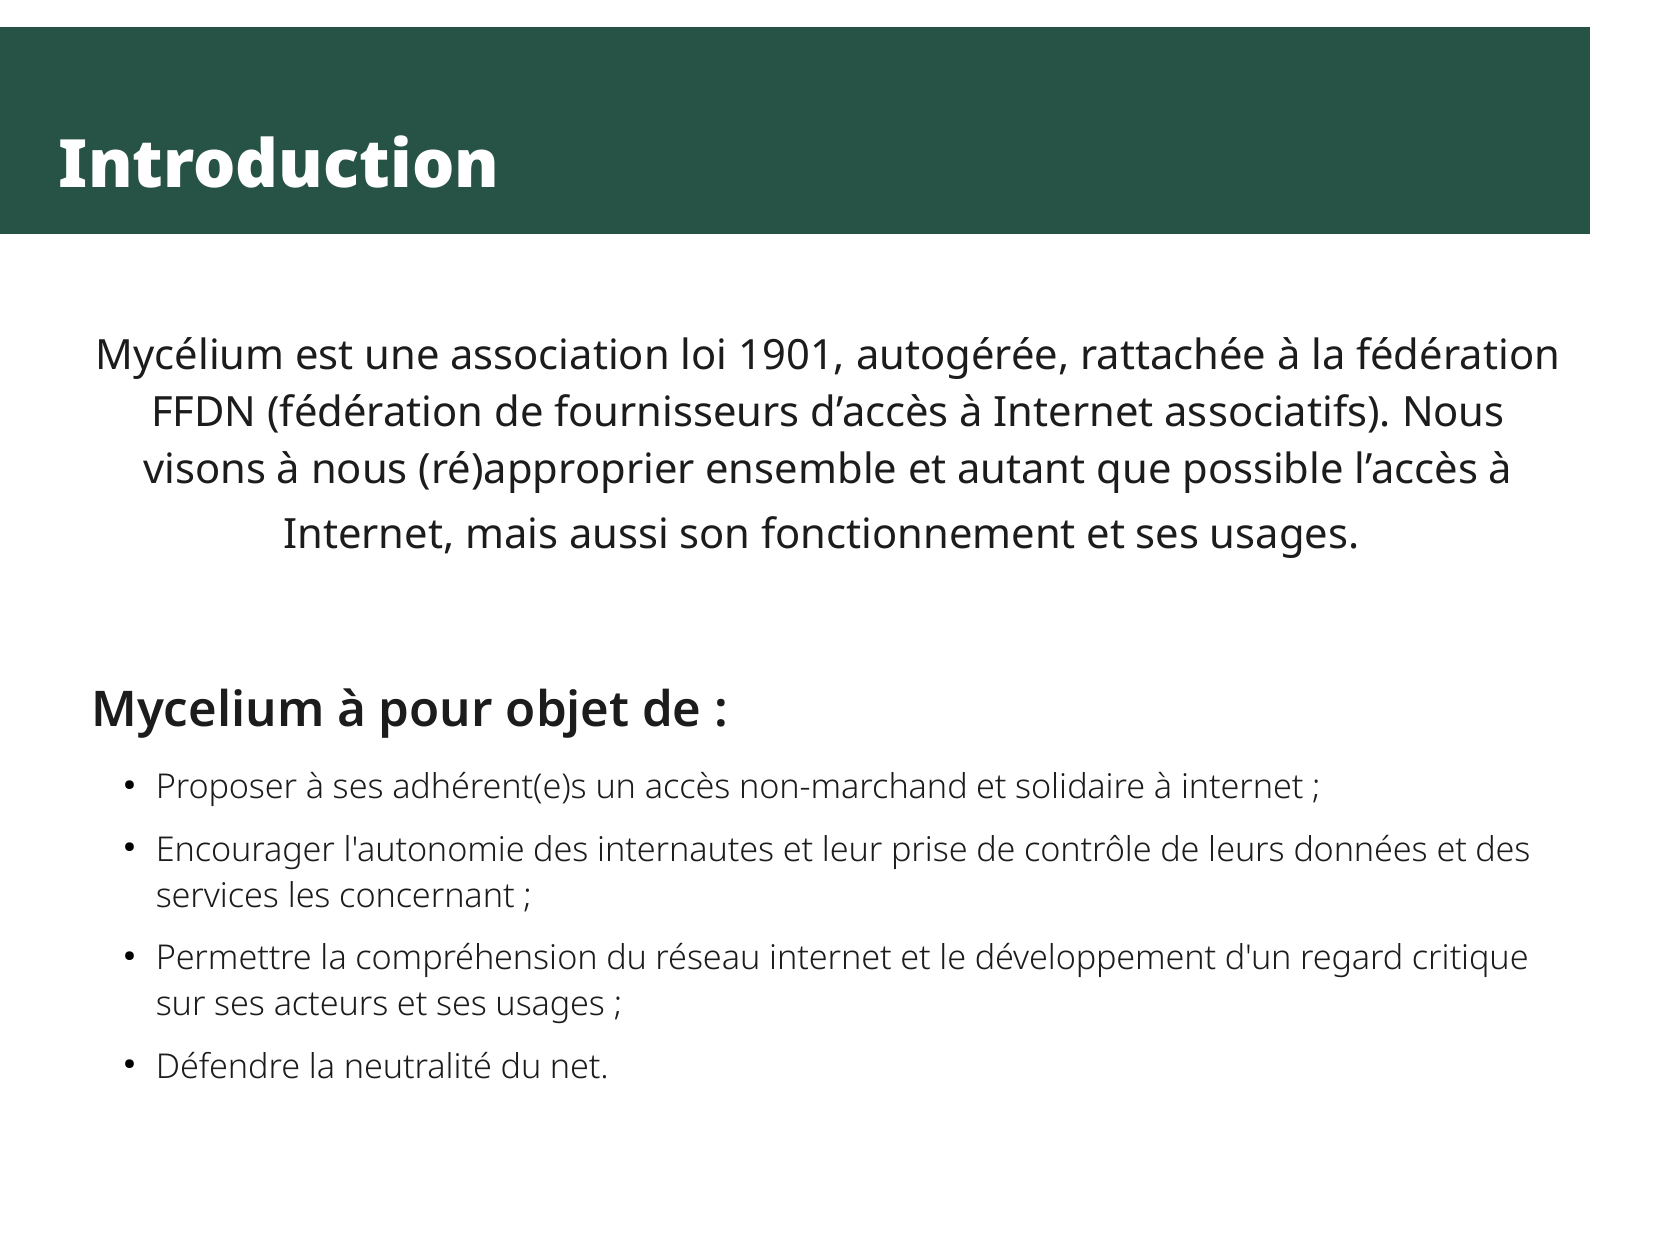

# Introduction
Mycélium est une association loi 1901, autogérée, rattachée à la fédération FFDN (fédération de fournisseurs d’accès à Internet associatifs). Nous visons à nous (ré)approprier ensemble et autant que possible l’accès à Internet, mais aussi son fonctionnement et ses usages.
Mycelium à pour objet de :
Proposer à ses adhérent(e)s un accès non-marchand et solidaire à internet ;
Encourager l'autonomie des internautes et leur prise de contrôle de leurs données et des services les concernant ;
Permettre la compréhension du réseau internet et le développement d'un regard critique sur ses acteurs et ses usages ;
Défendre la neutralité du net.